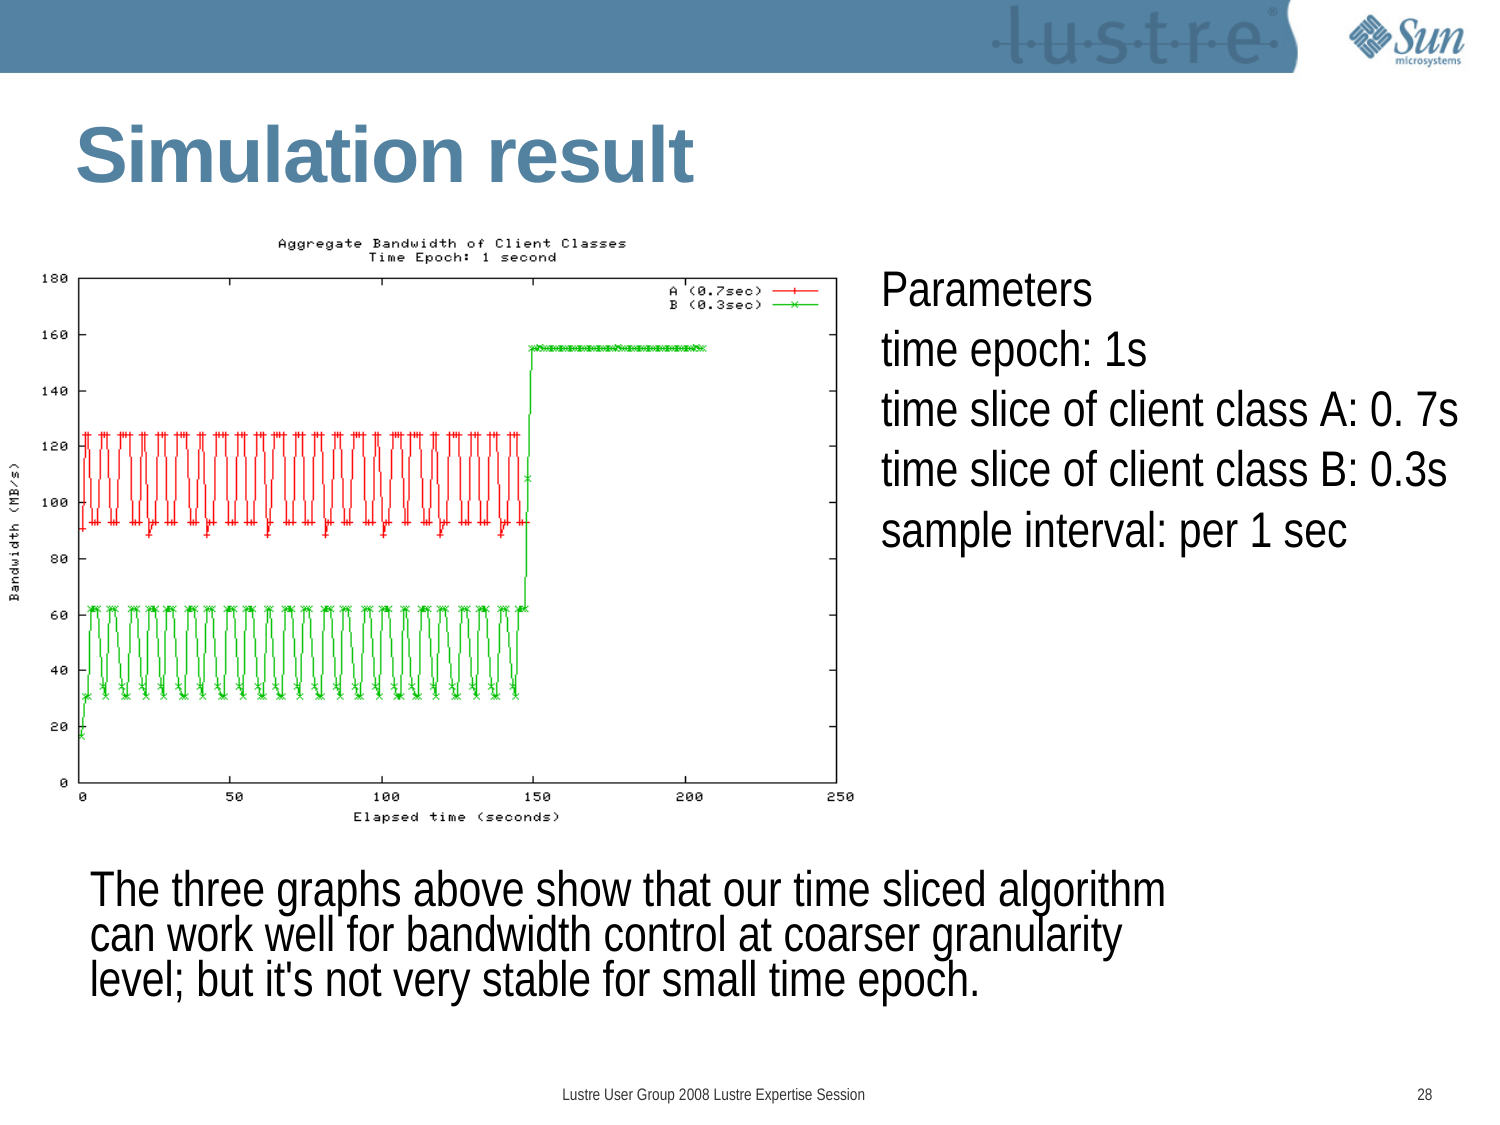

# Simulation result
Parameters
time epoch: 1s
time slice of client class A: 0. 7s
time slice of client class B: 0.3s
sample interval: per 1 sec
The three graphs above show that our time sliced algorithm can work well for bandwidth control at coarser granularity level; but it's not very stable for small time epoch.